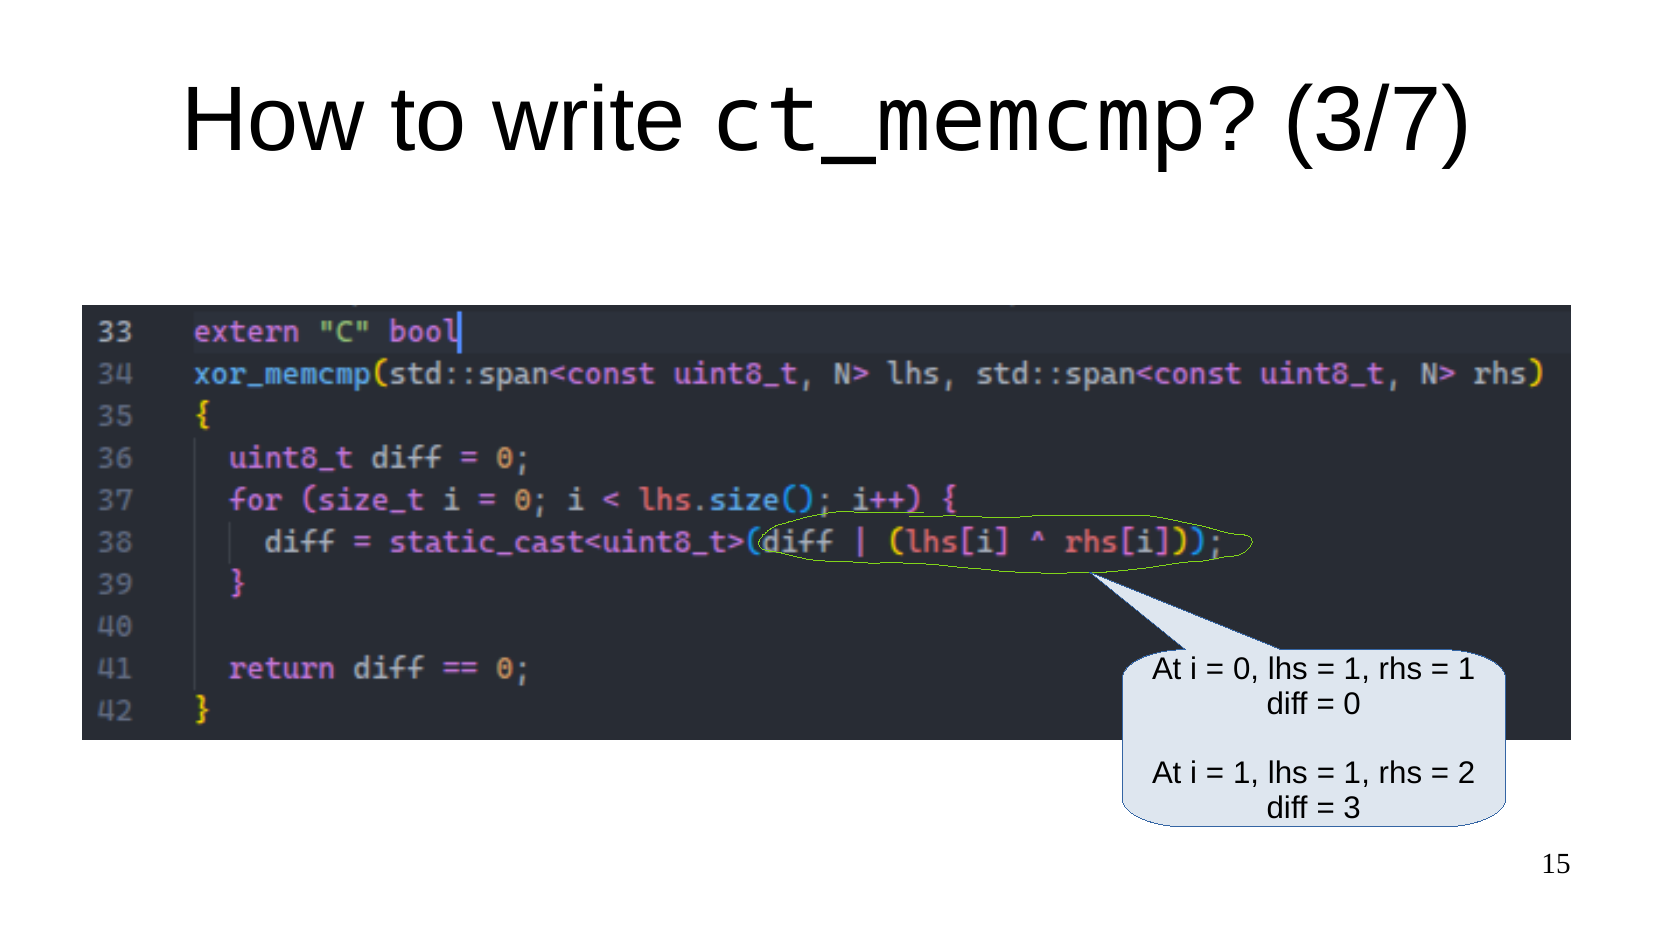

# How to write ct_memcmp? (3/7)
At i = 0, lhs = 1, rhs = 1
diff = 0
At i = 1, lhs = 1, rhs = 2
diff = 3
15